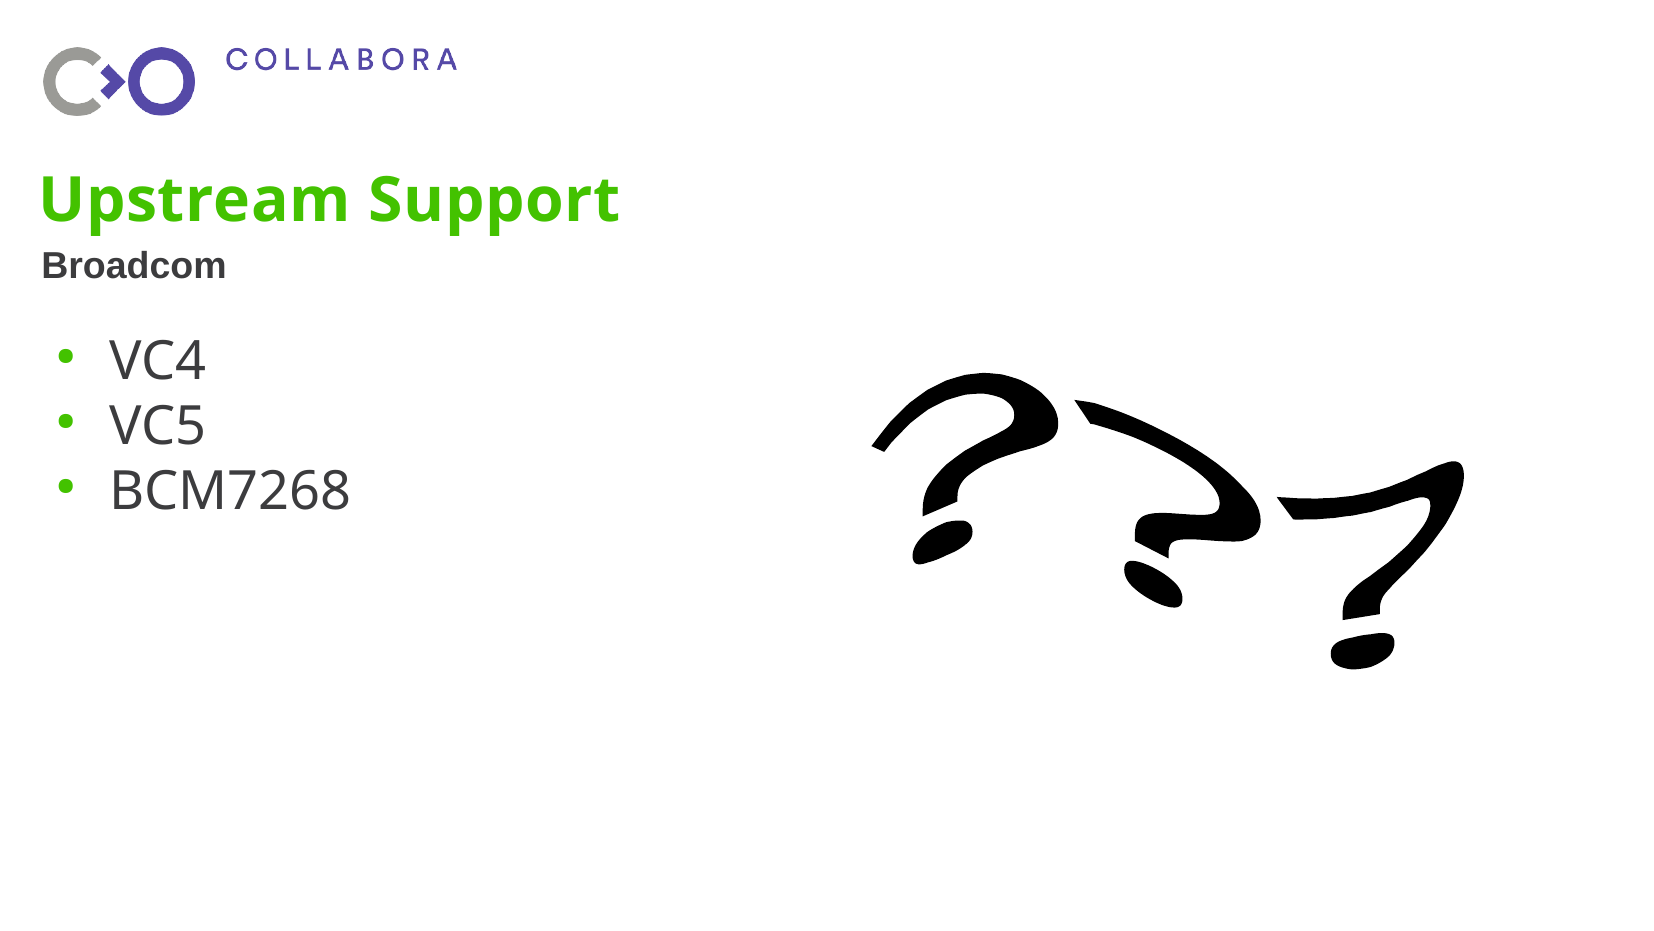

# Upstream Support
Broadcom
VC4
VC5
BCM7268
???